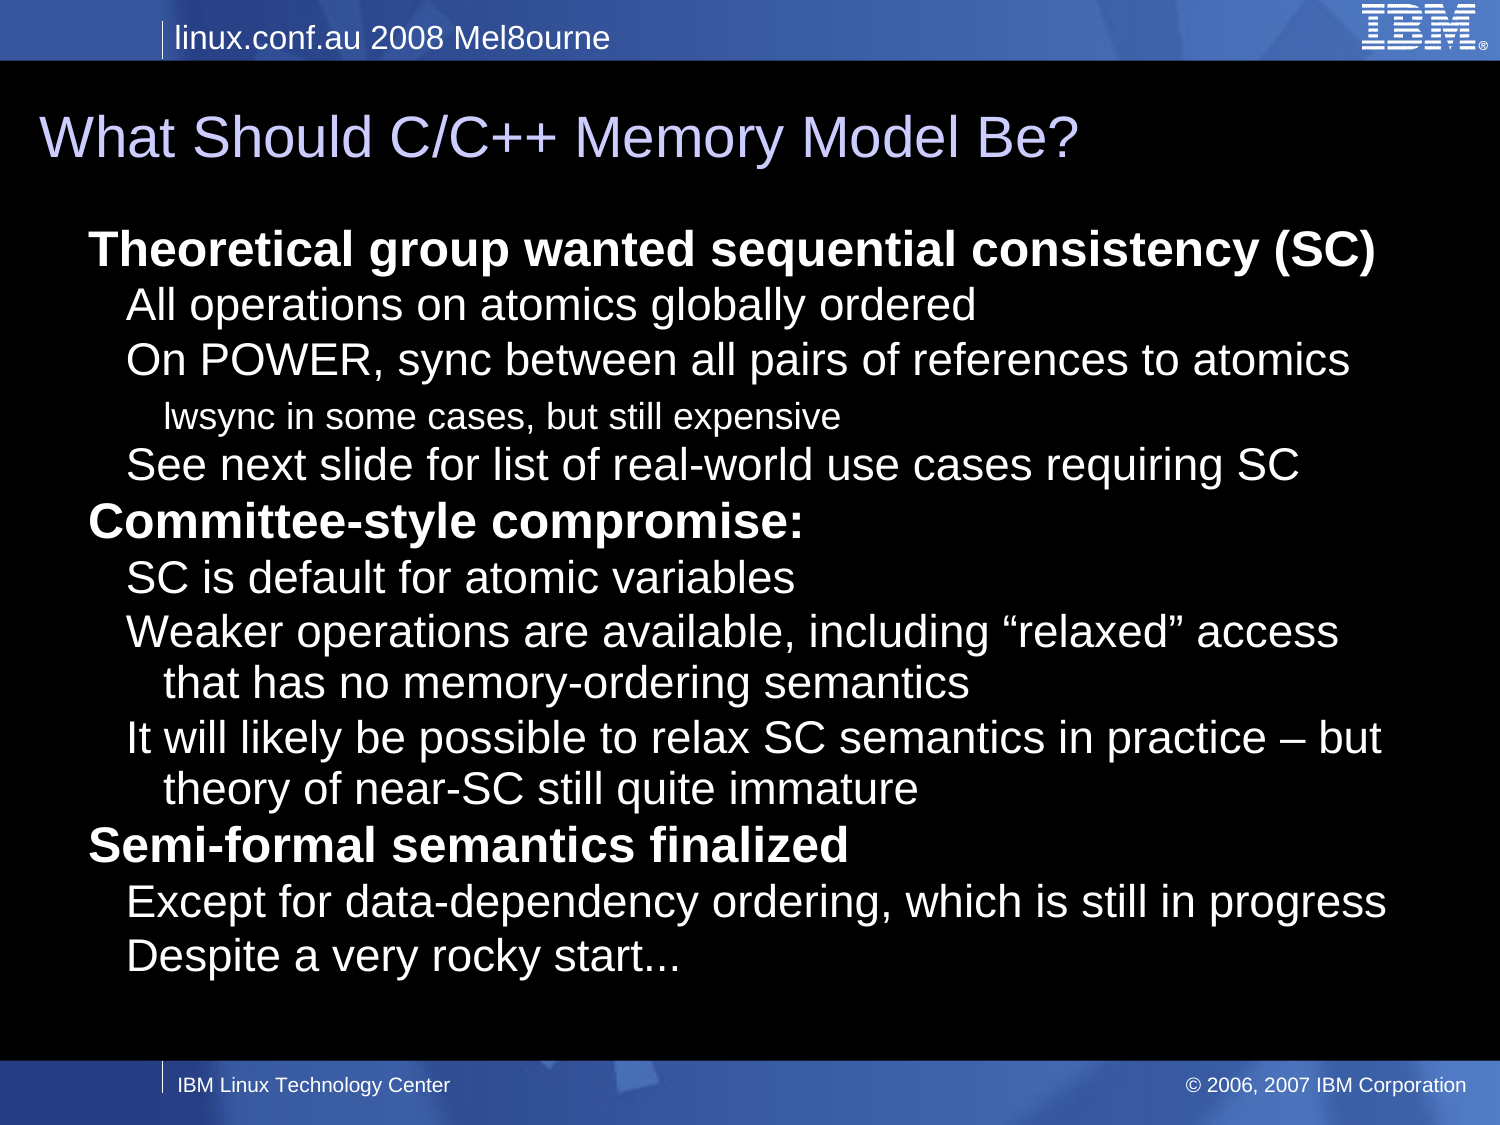

# What Should C/C++ Memory Model Be?
Theoretical group wanted sequential consistency (SC)
All operations on atomics globally ordered
On POWER, sync between all pairs of references to atomics
lwsync in some cases, but still expensive
See next slide for list of real-world use cases requiring SC
Committee-style compromise:
SC is default for atomic variables
Weaker operations are available, including “relaxed” access that has no memory-ordering semantics
It will likely be possible to relax SC semantics in practice – but theory of near-SC still quite immature
Semi-formal semantics finalized
Except for data-dependency ordering, which is still in progress
Despite a very rocky start...